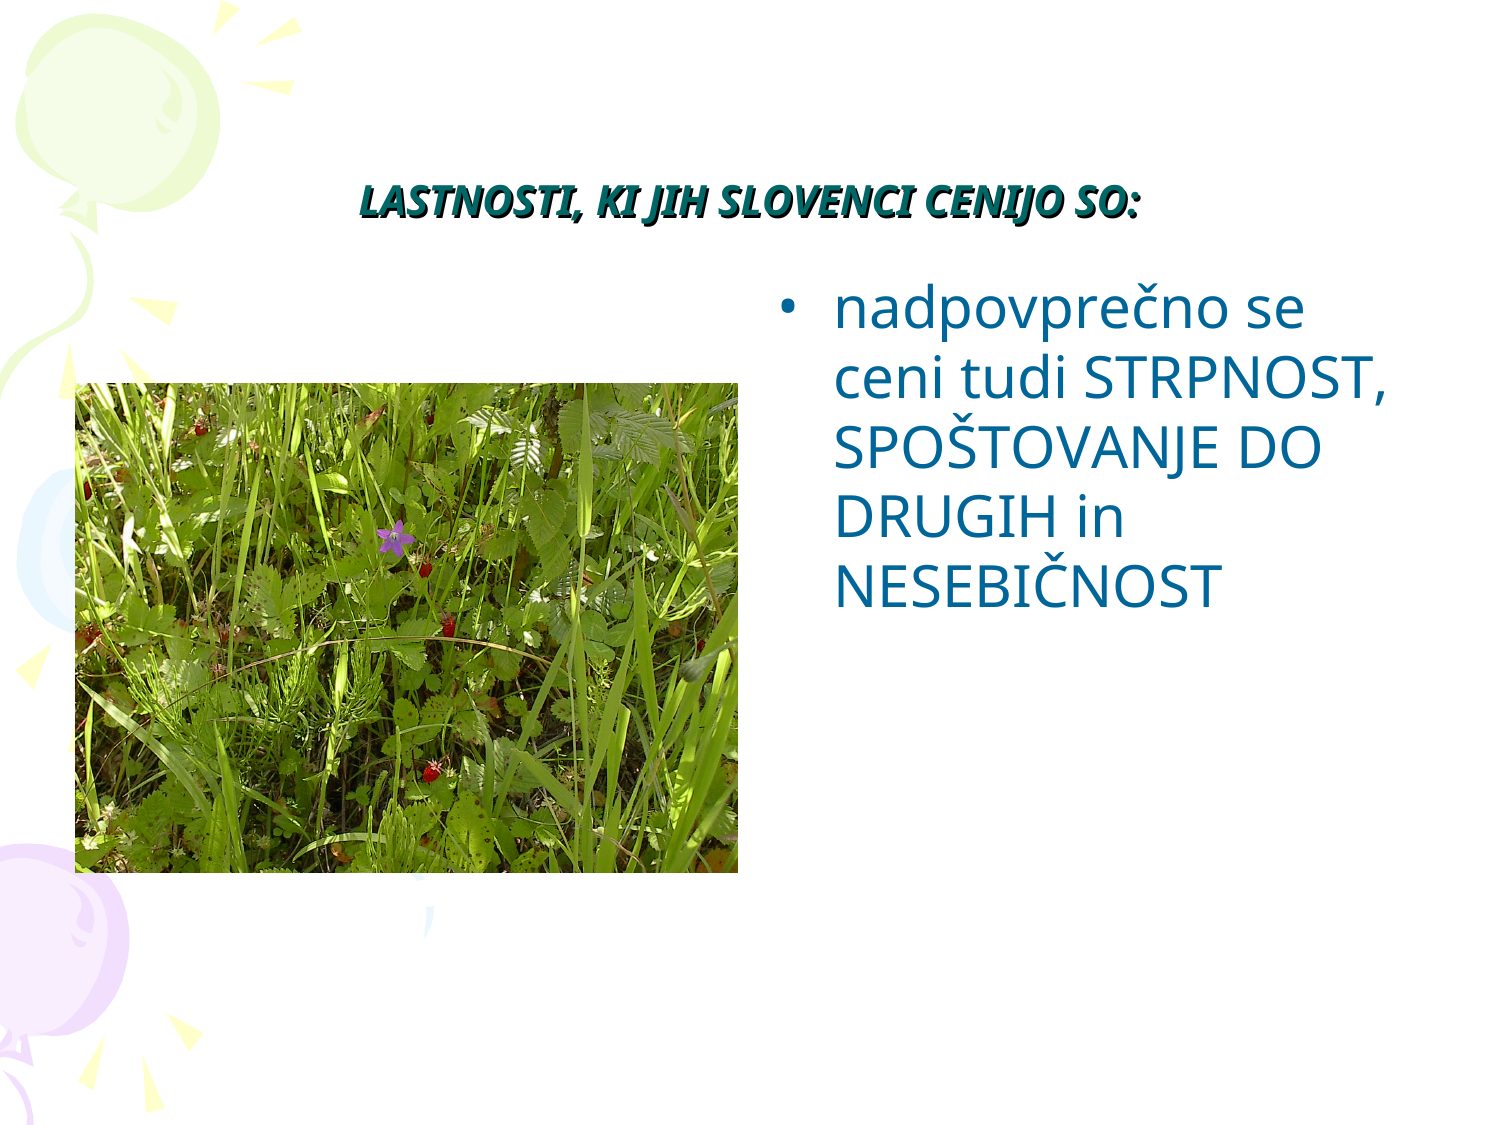

# LASTNOSTI, KI JIH SLOVENCI CENIJO SO:
nadpovprečno se ceni tudi STRPNOST, SPOŠTOVANJE DO DRUGIH in NESEBIČNOST